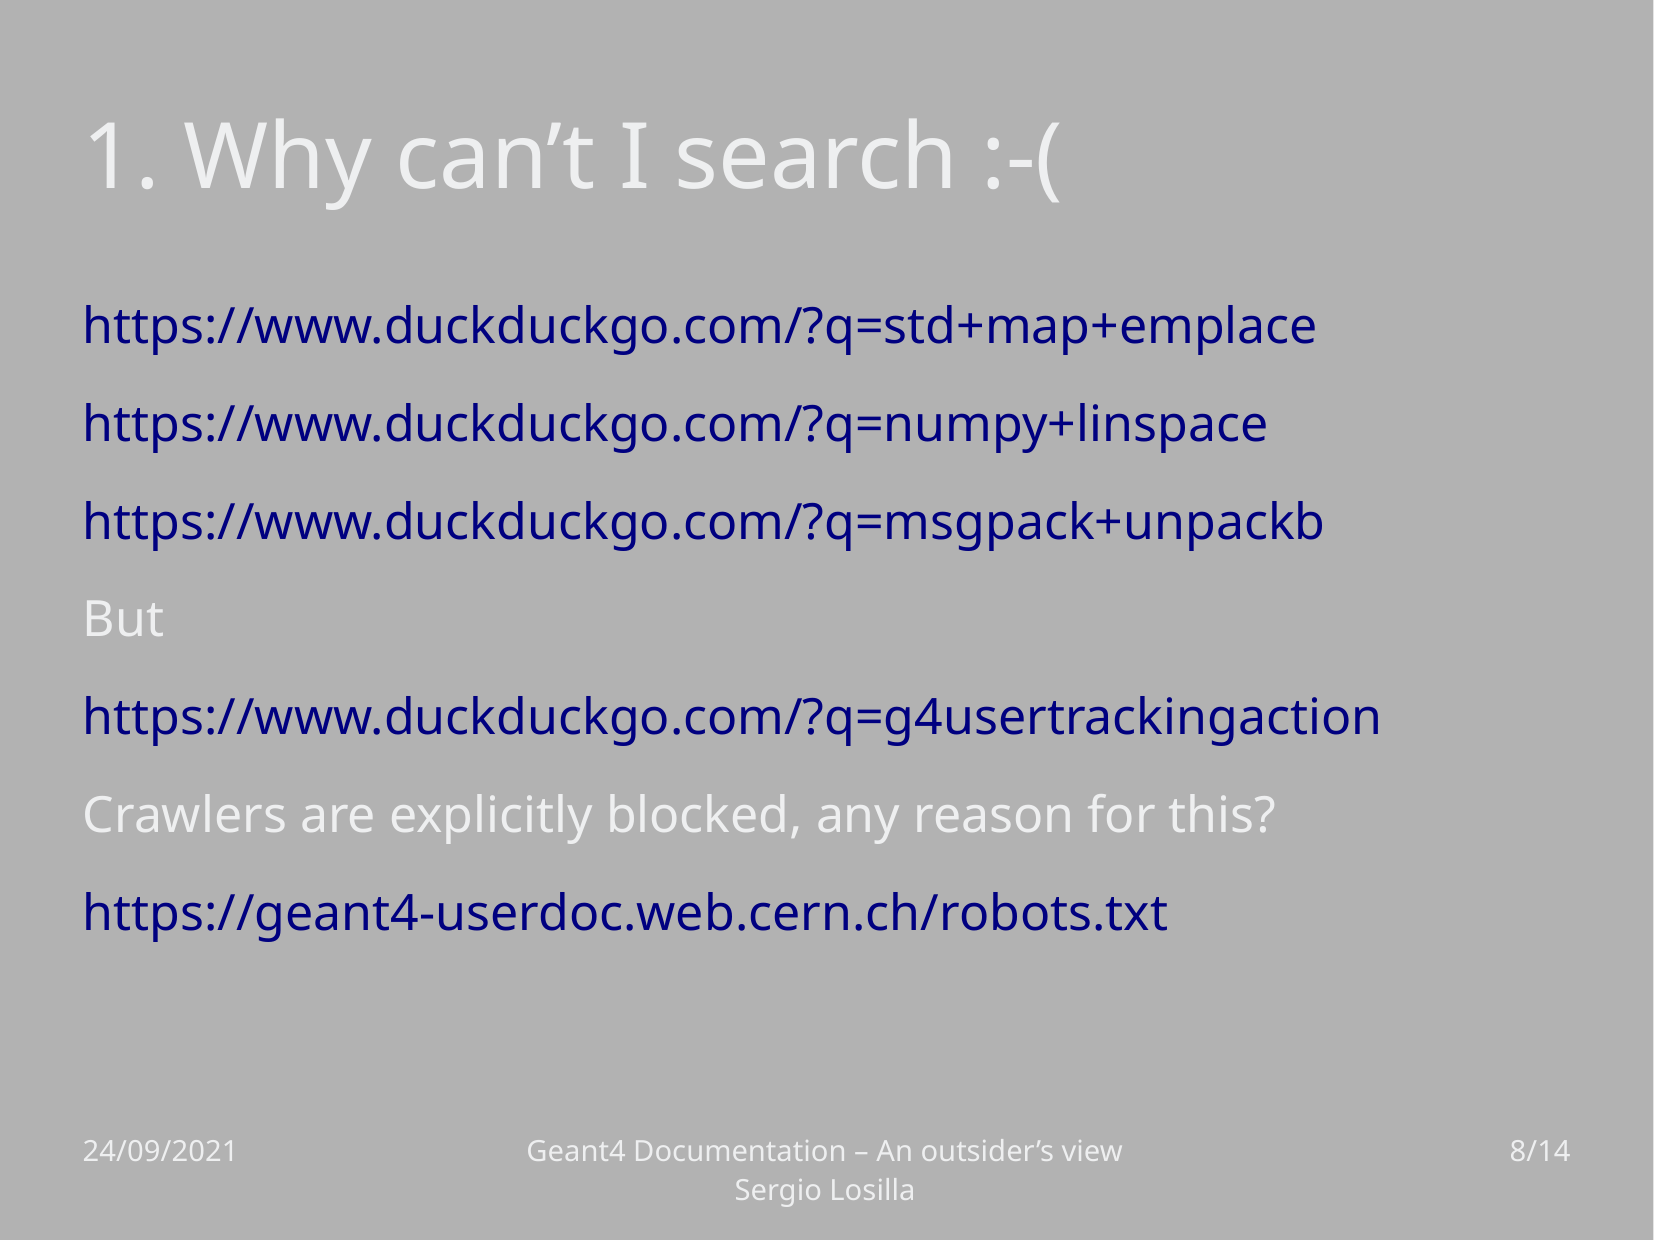

# 1. Why can’t I search :-(
https://www.duckduckgo.com/?q=std+map+emplace
https://www.duckduckgo.com/?q=numpy+linspace
https://www.duckduckgo.com/?q=msgpack+unpackb
But
https://www.duckduckgo.com/?q=g4usertrackingaction
Crawlers are explicitly blocked, any reason for this?
https://geant4-userdoc.web.cern.ch/robots.txt
8